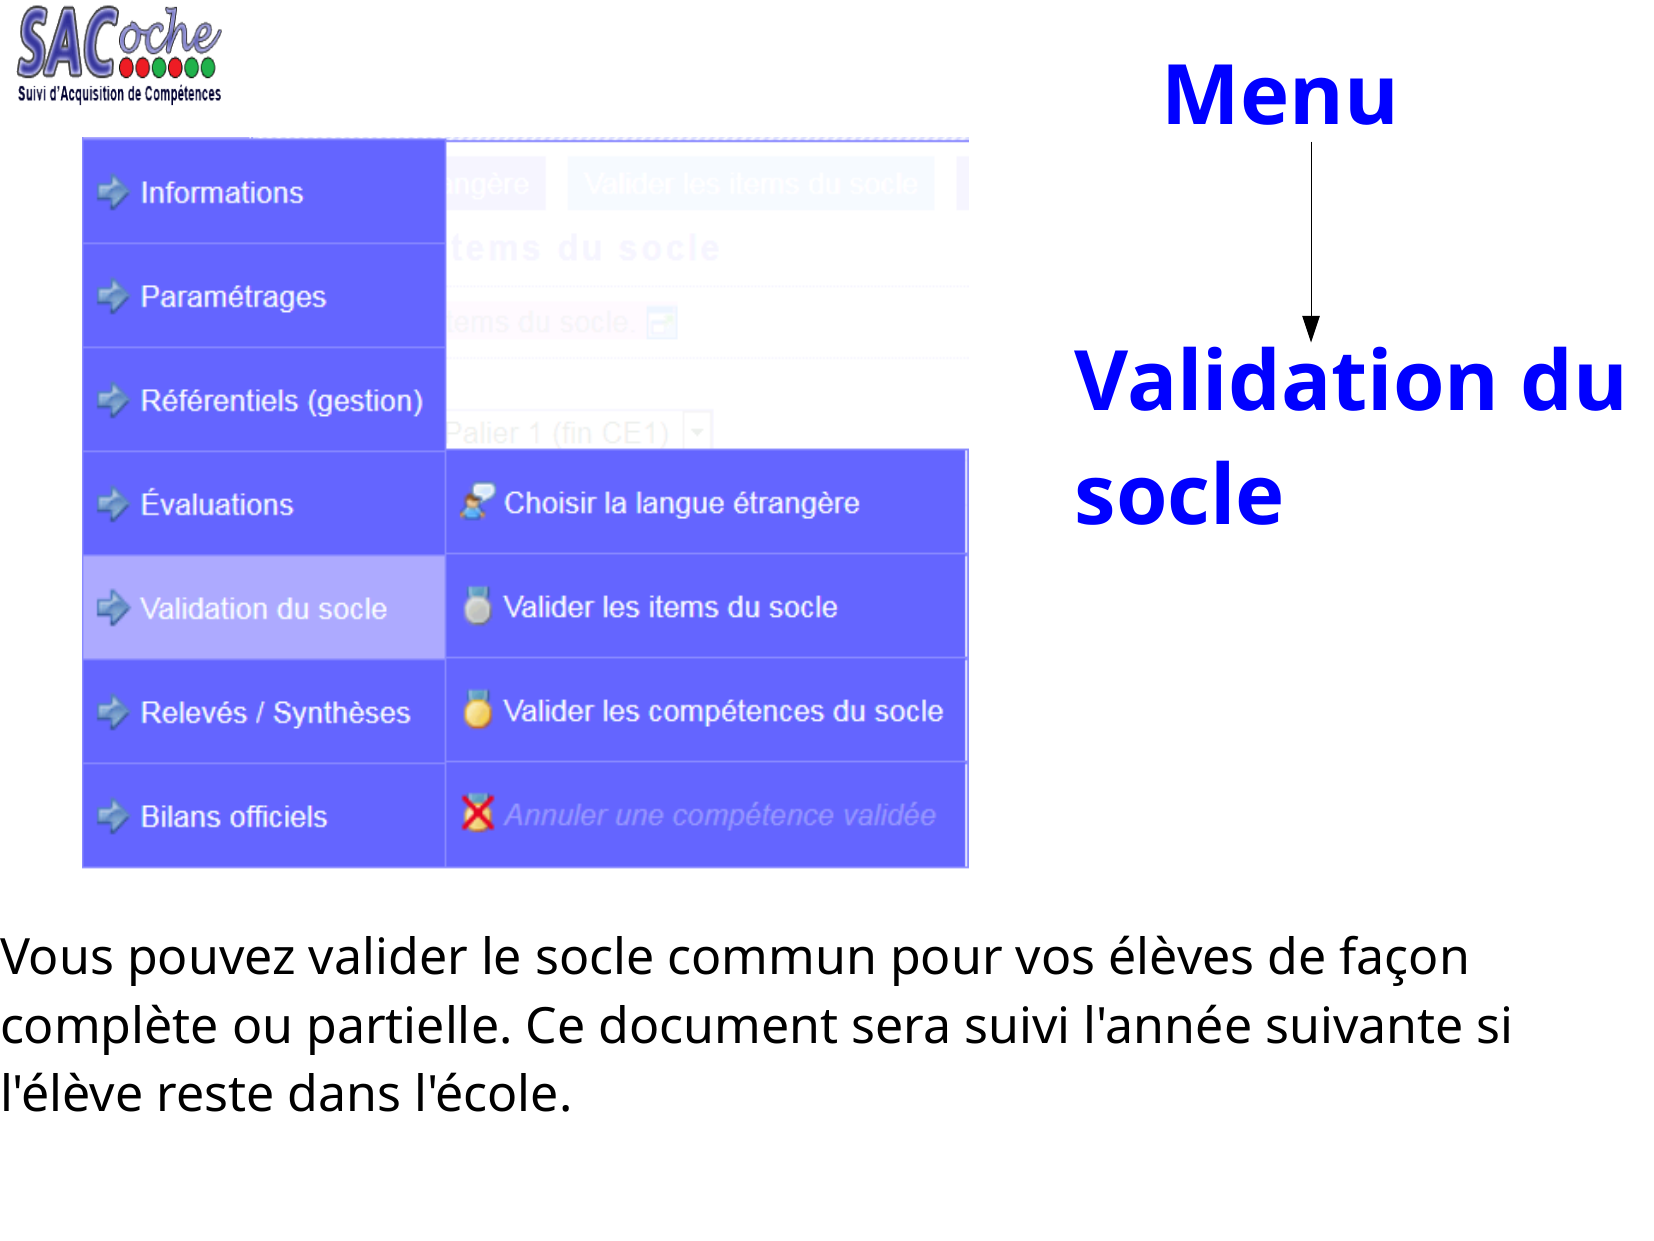

Menu
Validation du socle
Vous pouvez valider le socle commun pour vos élèves de façon complète ou partielle. Ce document sera suivi l'année suivante si l'élève reste dans l'école.